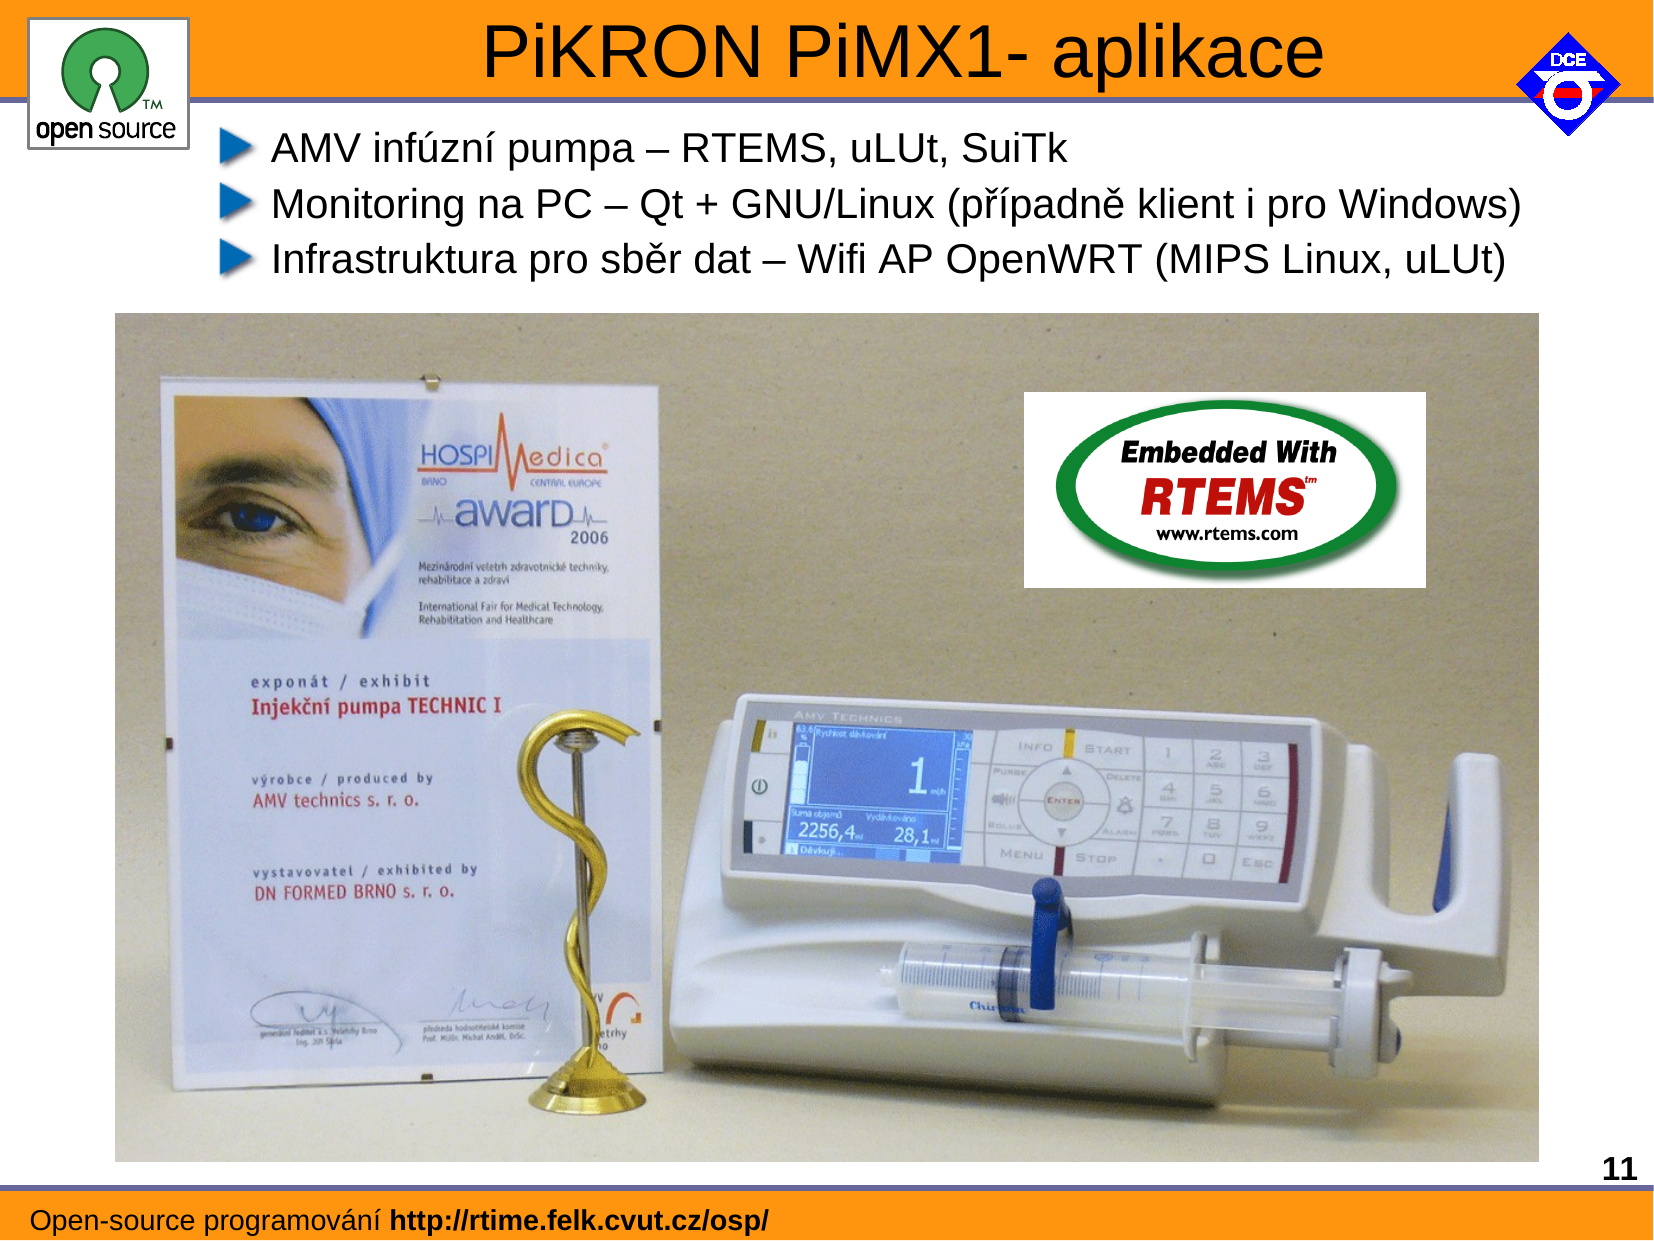

# PiKRON PiMX1- aplikace
AMV infúzní pumpa – RTEMS, uLUt, SuiTk
Monitoring na PC – Qt + GNU/Linux (případně klient i pro Windows)
Infrastruktura pro sběr dat – Wifi AP OpenWRT (MIPS Linux, uLUt)